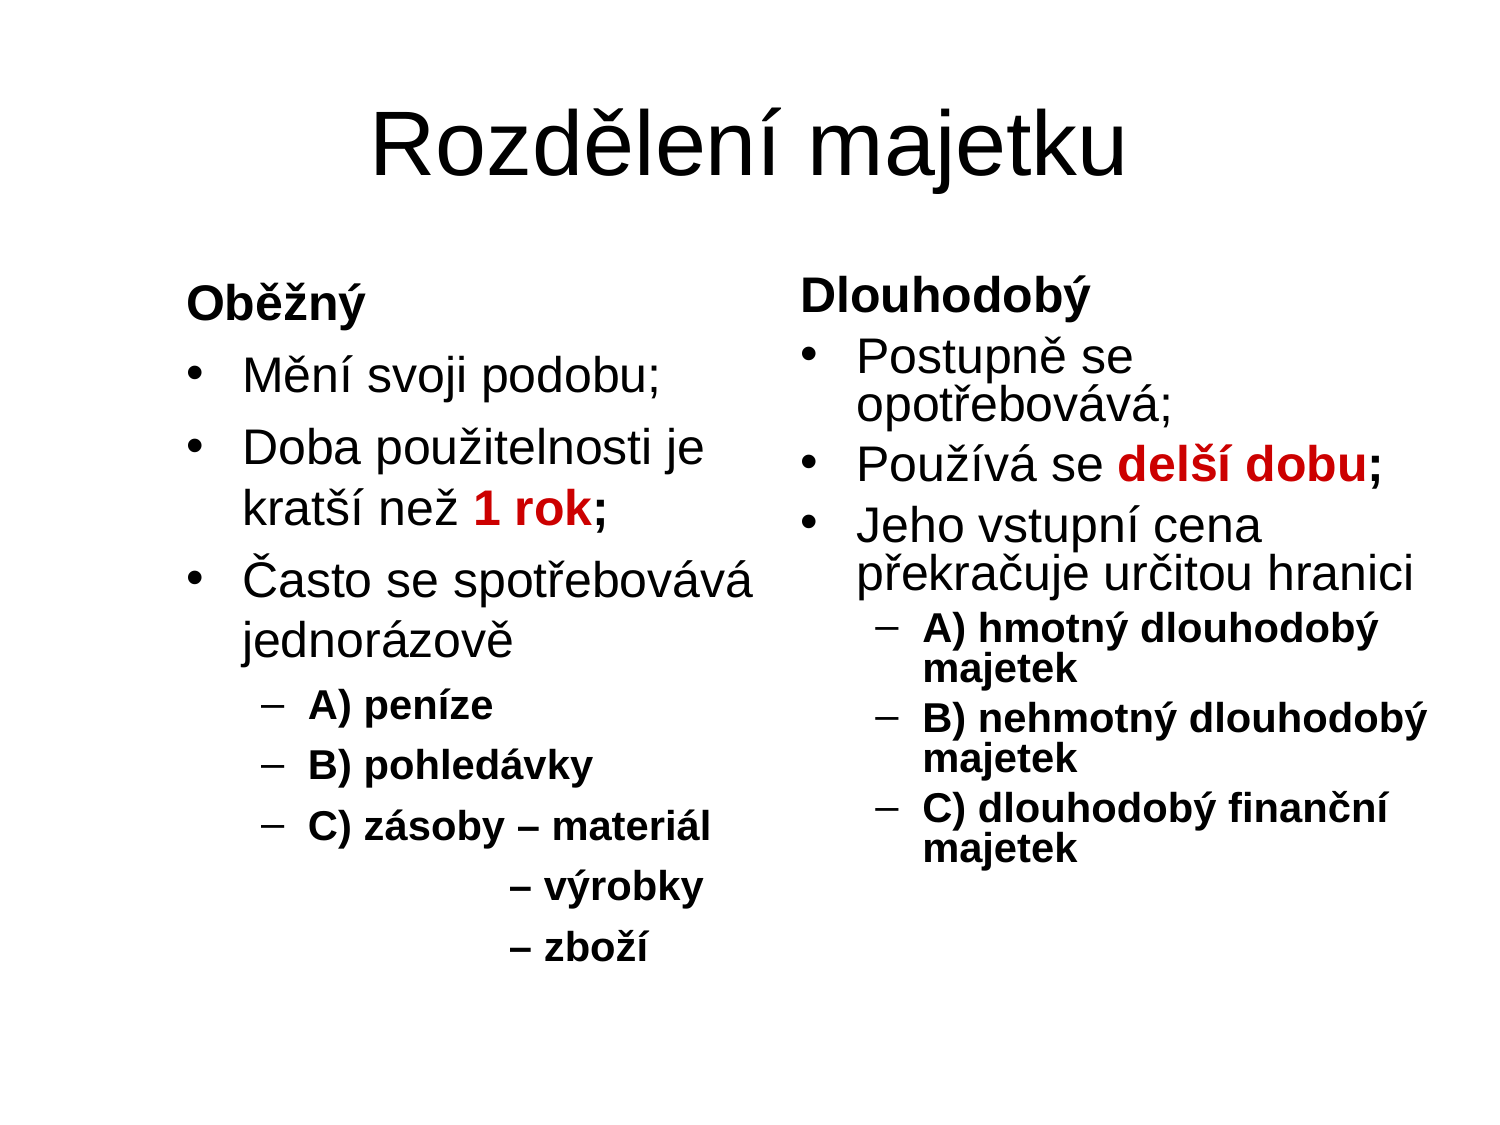

# Rozdělení majetku
Oběžný
Mění svoji podobu;
Doba použitelnosti je kratší než 1 rok;
Často se spotřebovává jednorázově
A) peníze
B) pohledávky
C) zásoby – materiál
			 – výrobky
			 – zboží
Dlouhodobý
Postupně se opotřebovává;
Používá se delší dobu;
Jeho vstupní cena překračuje určitou hranici
A) hmotný dlouhodobý majetek
B) nehmotný dlouhodobý majetek
C) dlouhodobý finanční majetek